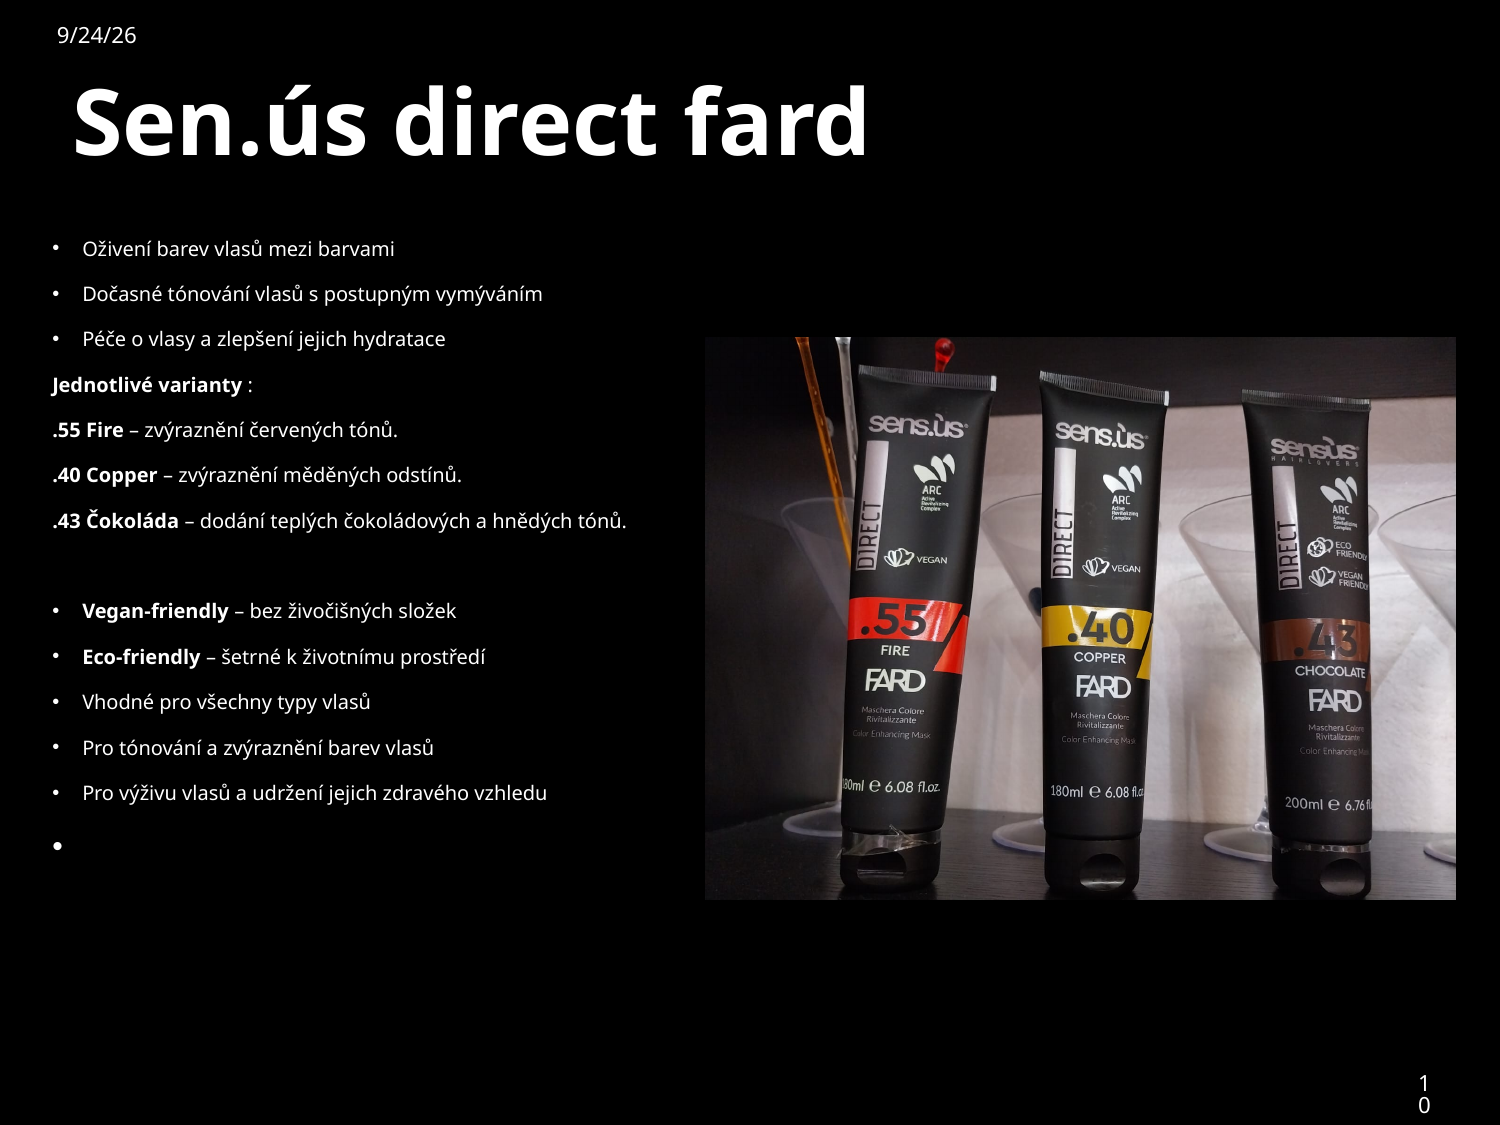

# Sen.ús direct fard
Oživení barev vlasů mezi barvami
Dočasné tónování vlasů s postupným vymýváním
Péče o vlasy a zlepšení jejich hydratace
Jednotlivé varianty :
.55 Fire – zvýraznění červených tónů.
.40 Copper – zvýraznění měděných odstínů.
.43 Čokoláda – dodání teplých čokoládových a hnědých tónů.
Vegan-friendly – bez živočišných složek
Eco-friendly – šetrné k životnímu prostředí
Vhodné pro všechny typy vlasů
Pro tónování a zvýraznění barev vlasů
Pro výživu vlasů a udržení jejich zdravého vzhledu